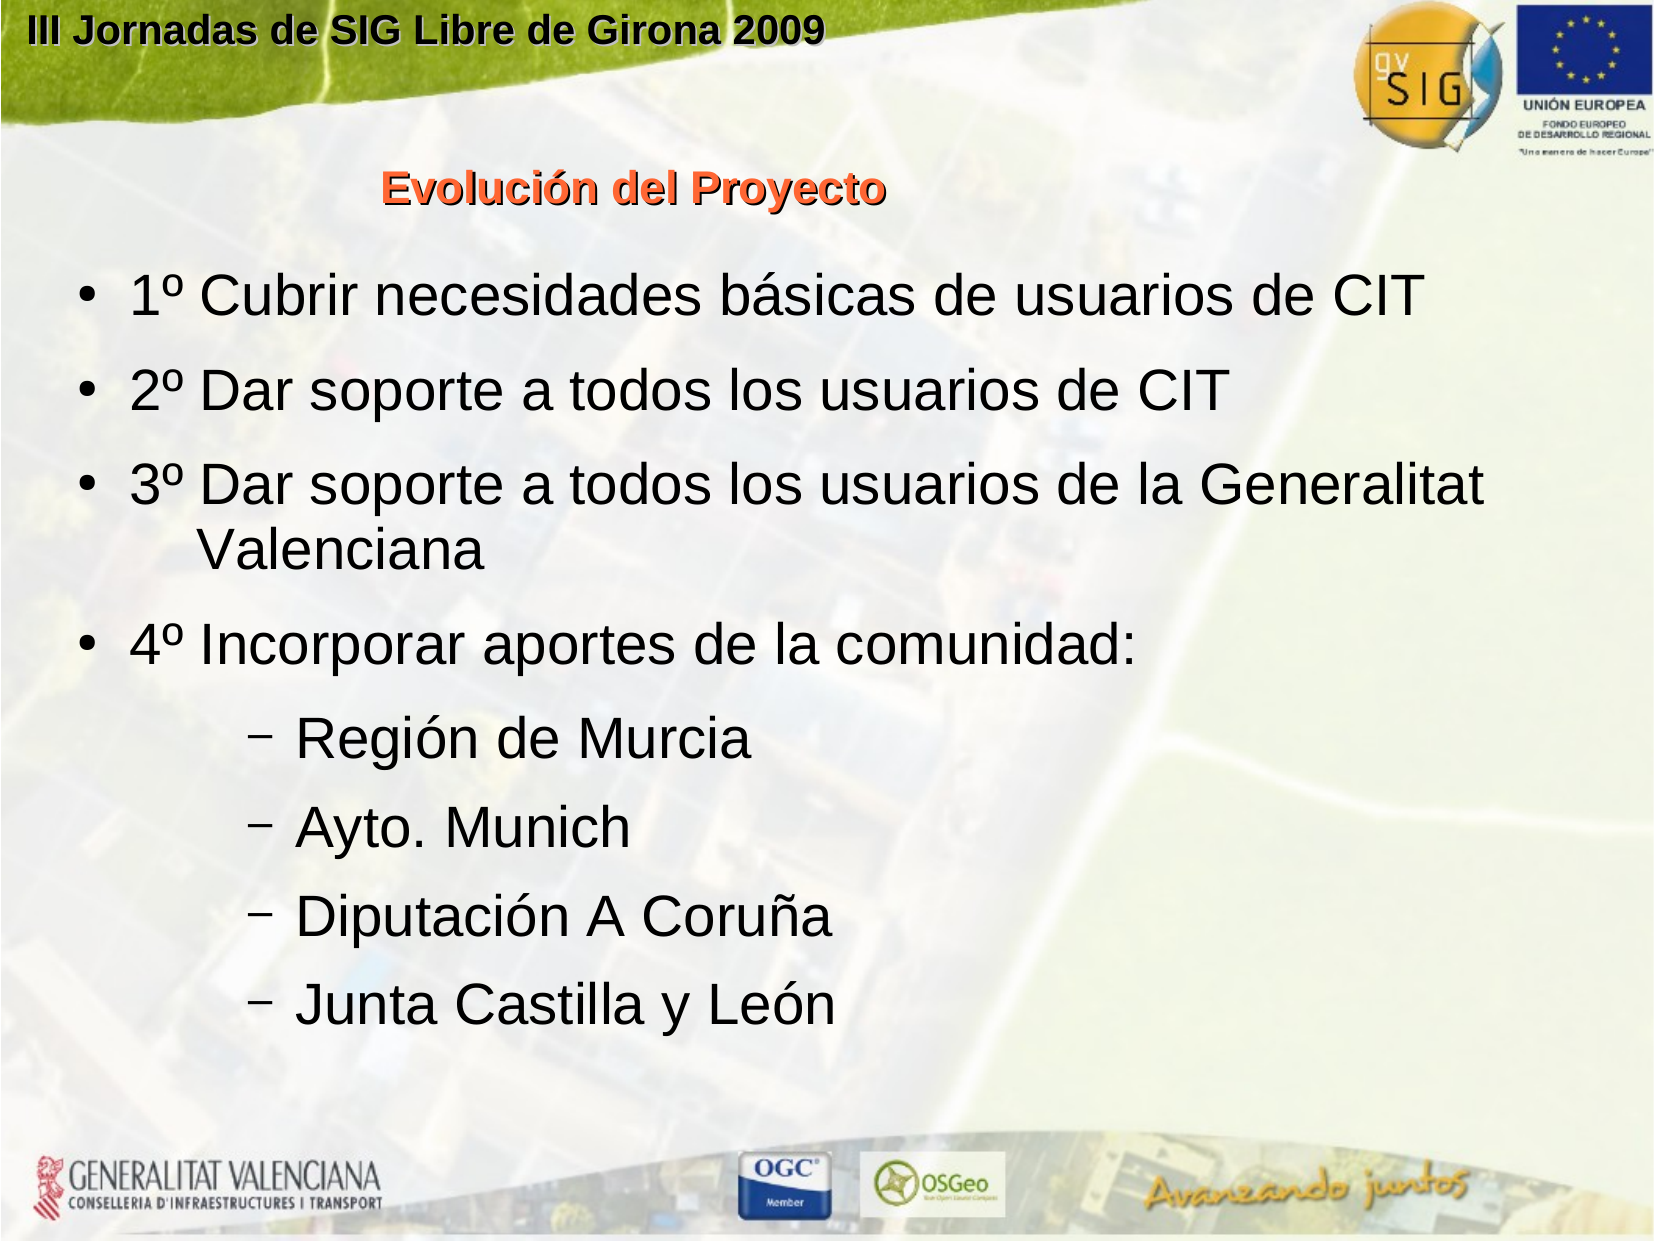

#
Evolución del Proyecto
1º Cubrir necesidades básicas de usuarios de CIT
2º Dar soporte a todos los usuarios de CIT
3º Dar soporte a todos los usuarios de la Generalitat Valenciana
4º Incorporar aportes de la comunidad:
Región de Murcia
Ayto. Munich
Diputación A Coruña
Junta Castilla y León